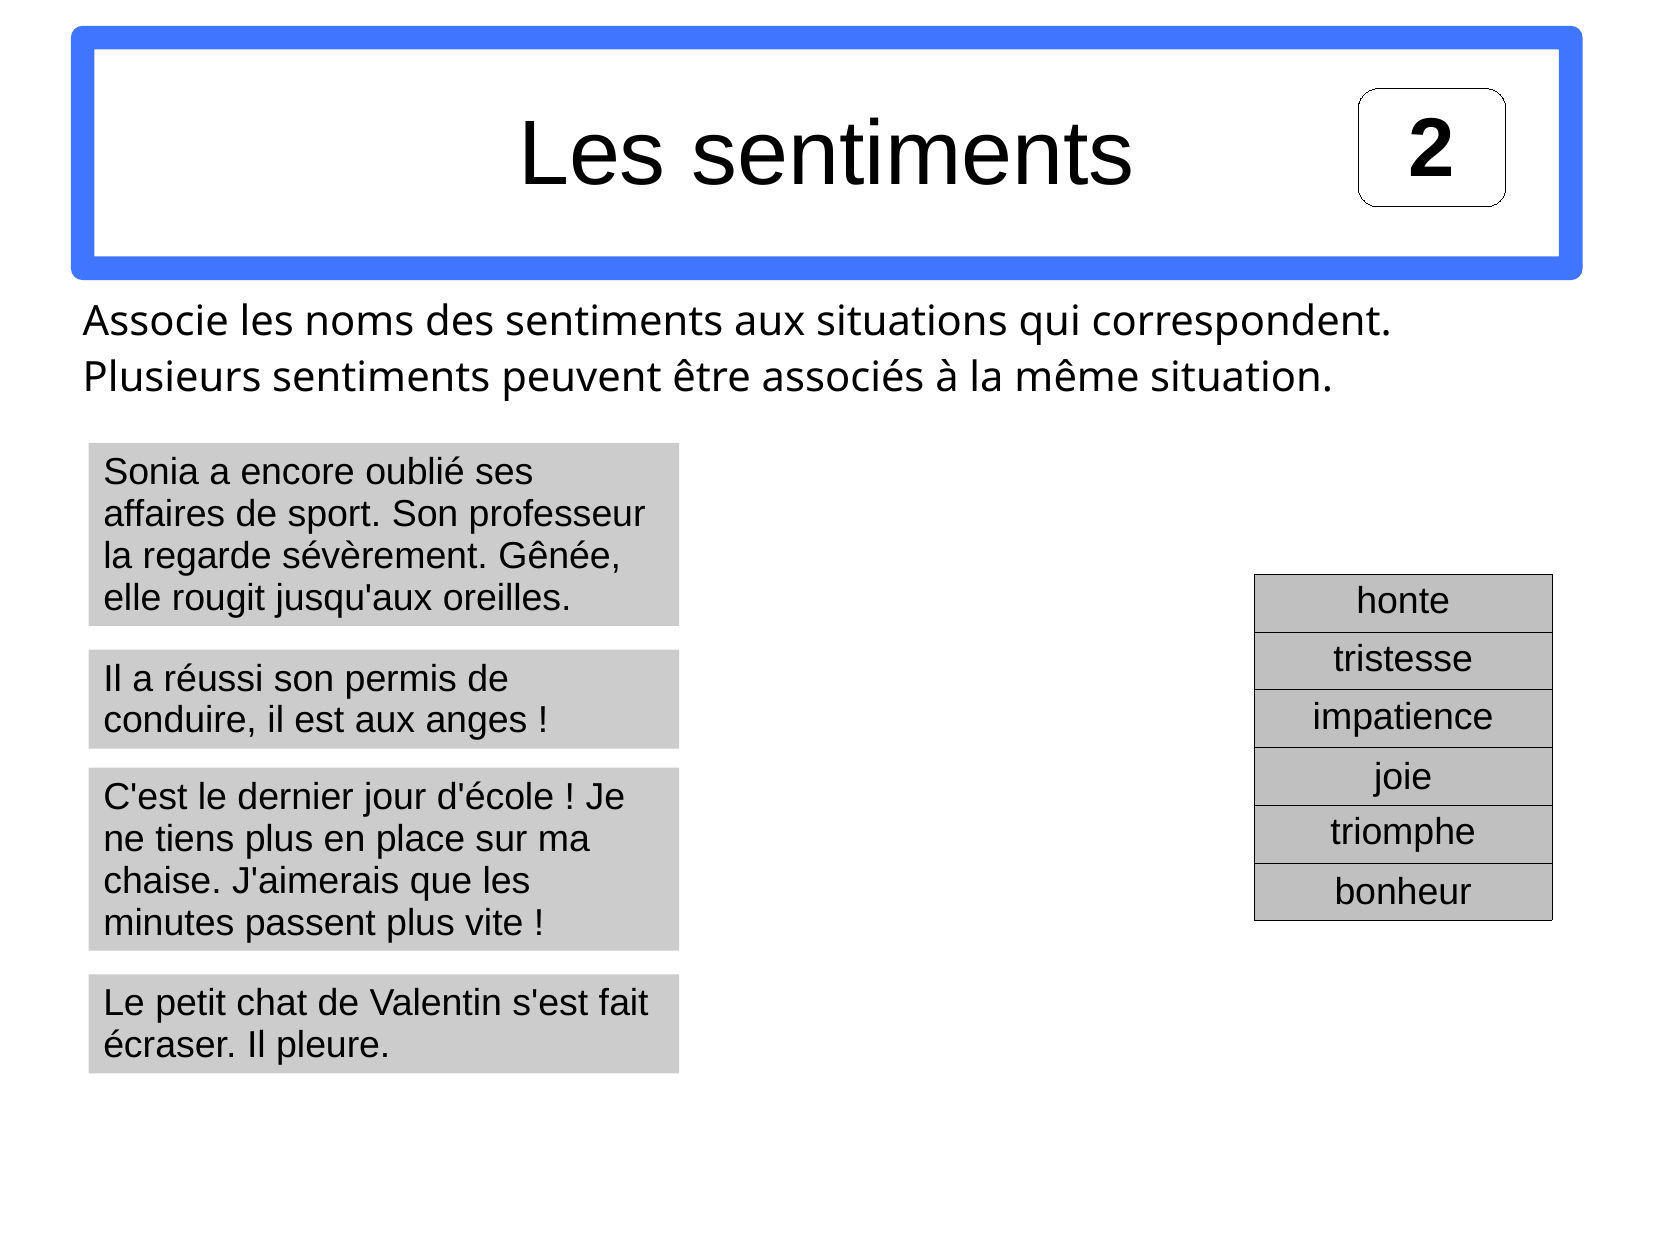

# Les sentiments
2
Associe les noms des sentiments aux situations qui correspondent. Plusieurs sentiments peuvent être associés à la même situation.
Sonia a encore oublié ses affaires de sport. Son professeur la regarde sévèrement. Gênée, elle rougit jusqu'aux oreilles.
| honte |
| --- |
| tristesse |
| impatience |
| joie |
| triomphe |
| bonheur |
Il a réussi son permis de conduire, il est aux anges !
C'est le dernier jour d'école ! Je ne tiens plus en place sur ma chaise. J'aimerais que les minutes passent plus vite !
Le petit chat de Valentin s'est fait écraser. Il pleure.